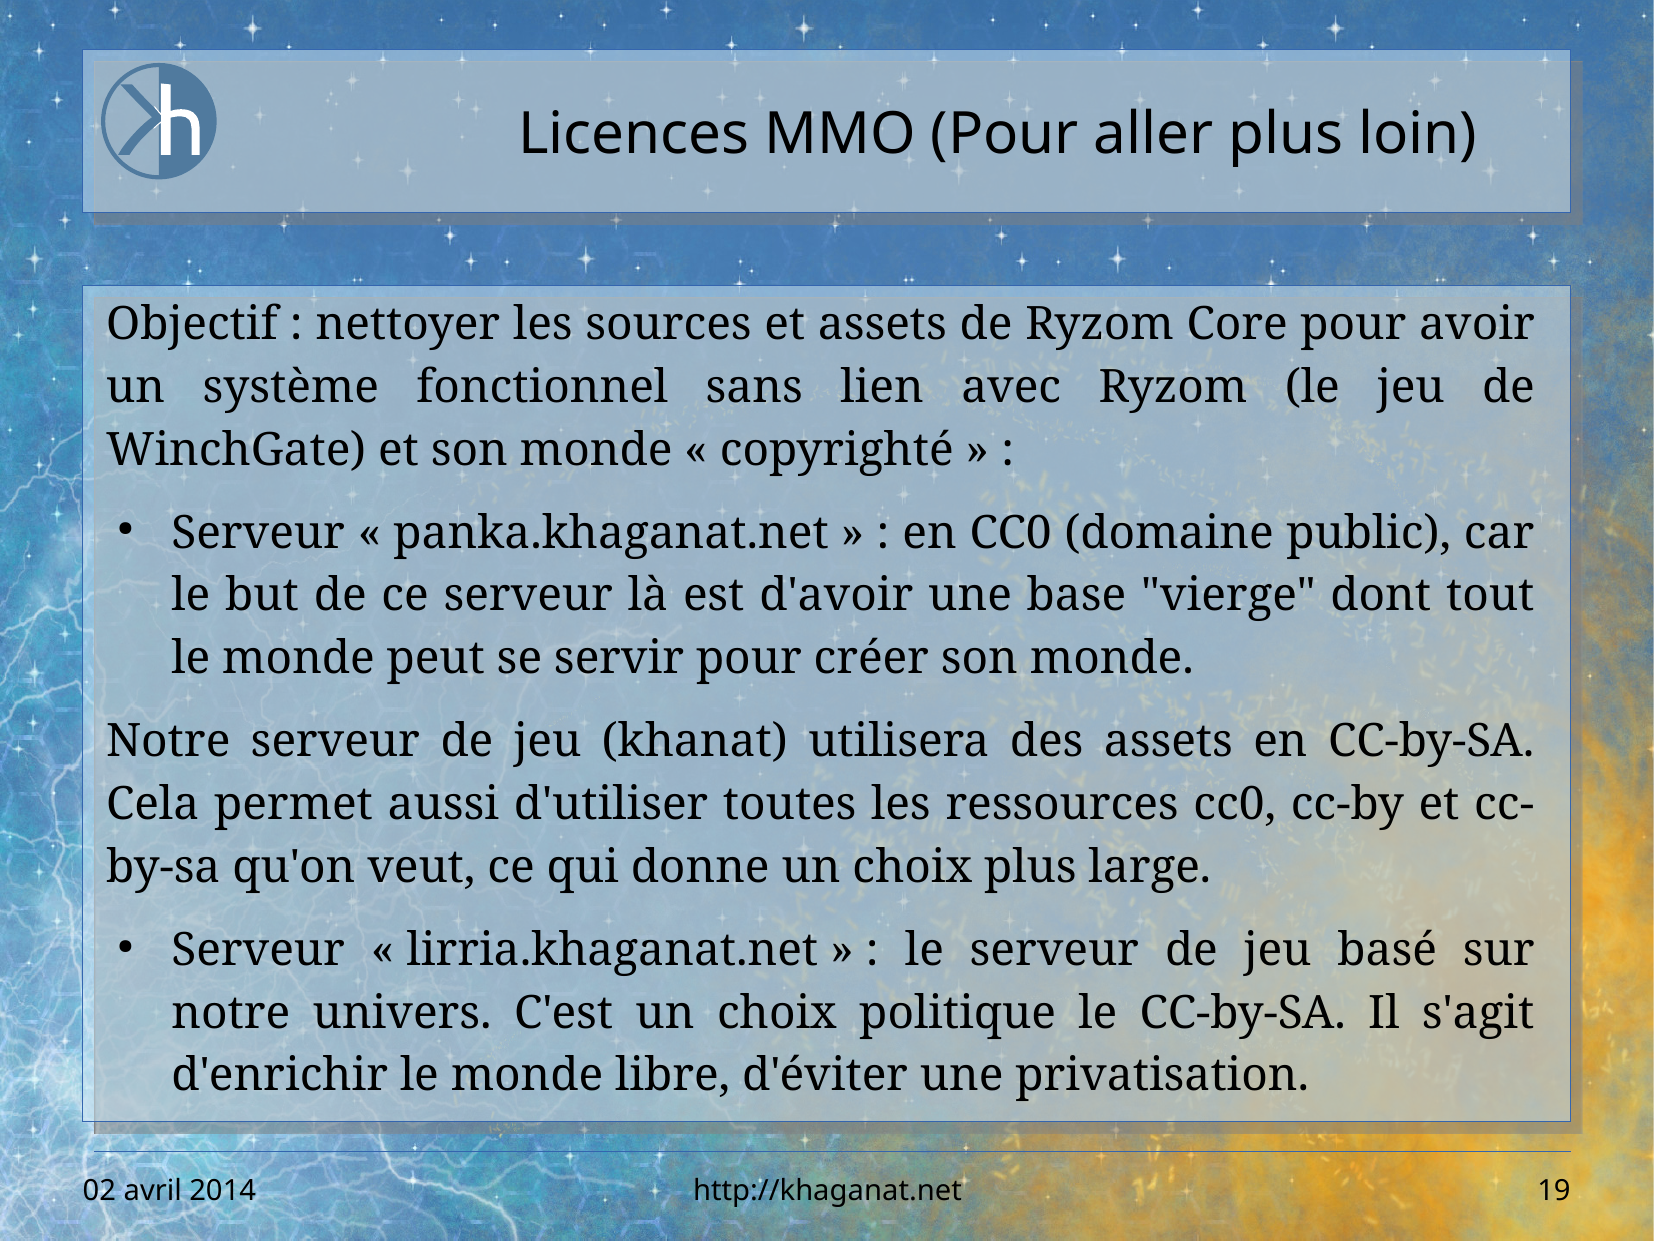

# Licences MMO (Pour aller plus loin)
Objectif : nettoyer les sources et assets de Ryzom Core pour avoir un système fonctionnel sans lien avec Ryzom (le jeu de WinchGate) et son monde « copyrighté » :
Serveur « panka.khaganat.net » : en CC0 (domaine public), car le but de ce serveur là est d'avoir une base "vierge" dont tout le monde peut se servir pour créer son monde.
Notre serveur de jeu (khanat) utilisera des assets en CC-by-SA. Cela permet aussi d'utiliser toutes les ressources cc0, cc-by et cc-by-sa qu'on veut, ce qui donne un choix plus large.
Serveur « lirria.khaganat.net » : le serveur de jeu basé sur notre univers. C'est un choix politique le CC-by-SA. Il s'agit d'enrichir le monde libre, d'éviter une privatisation.
02 avril 2014
http://khaganat.net
19